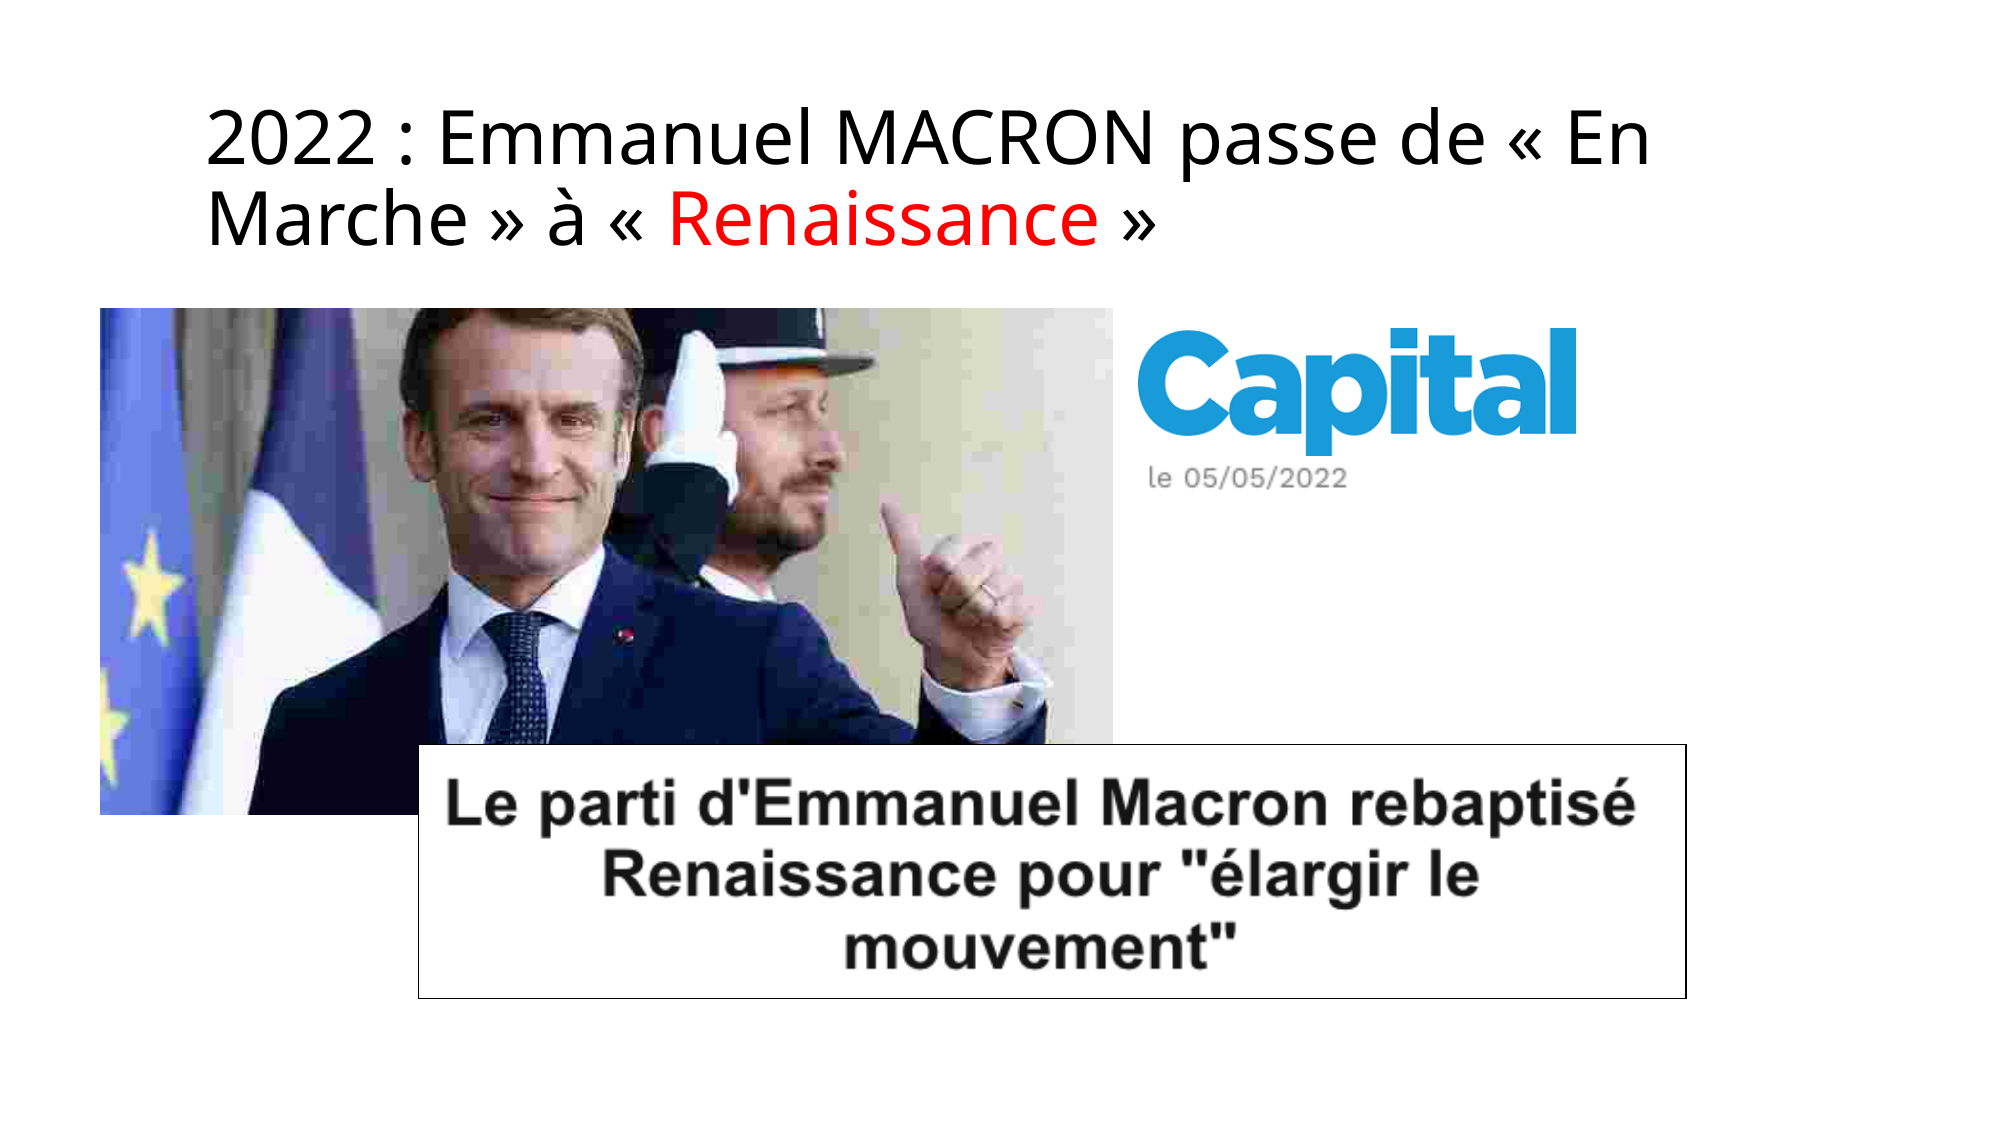

2022 : Emmanuel MACRON passe de « En Marche » à « Renaissance »